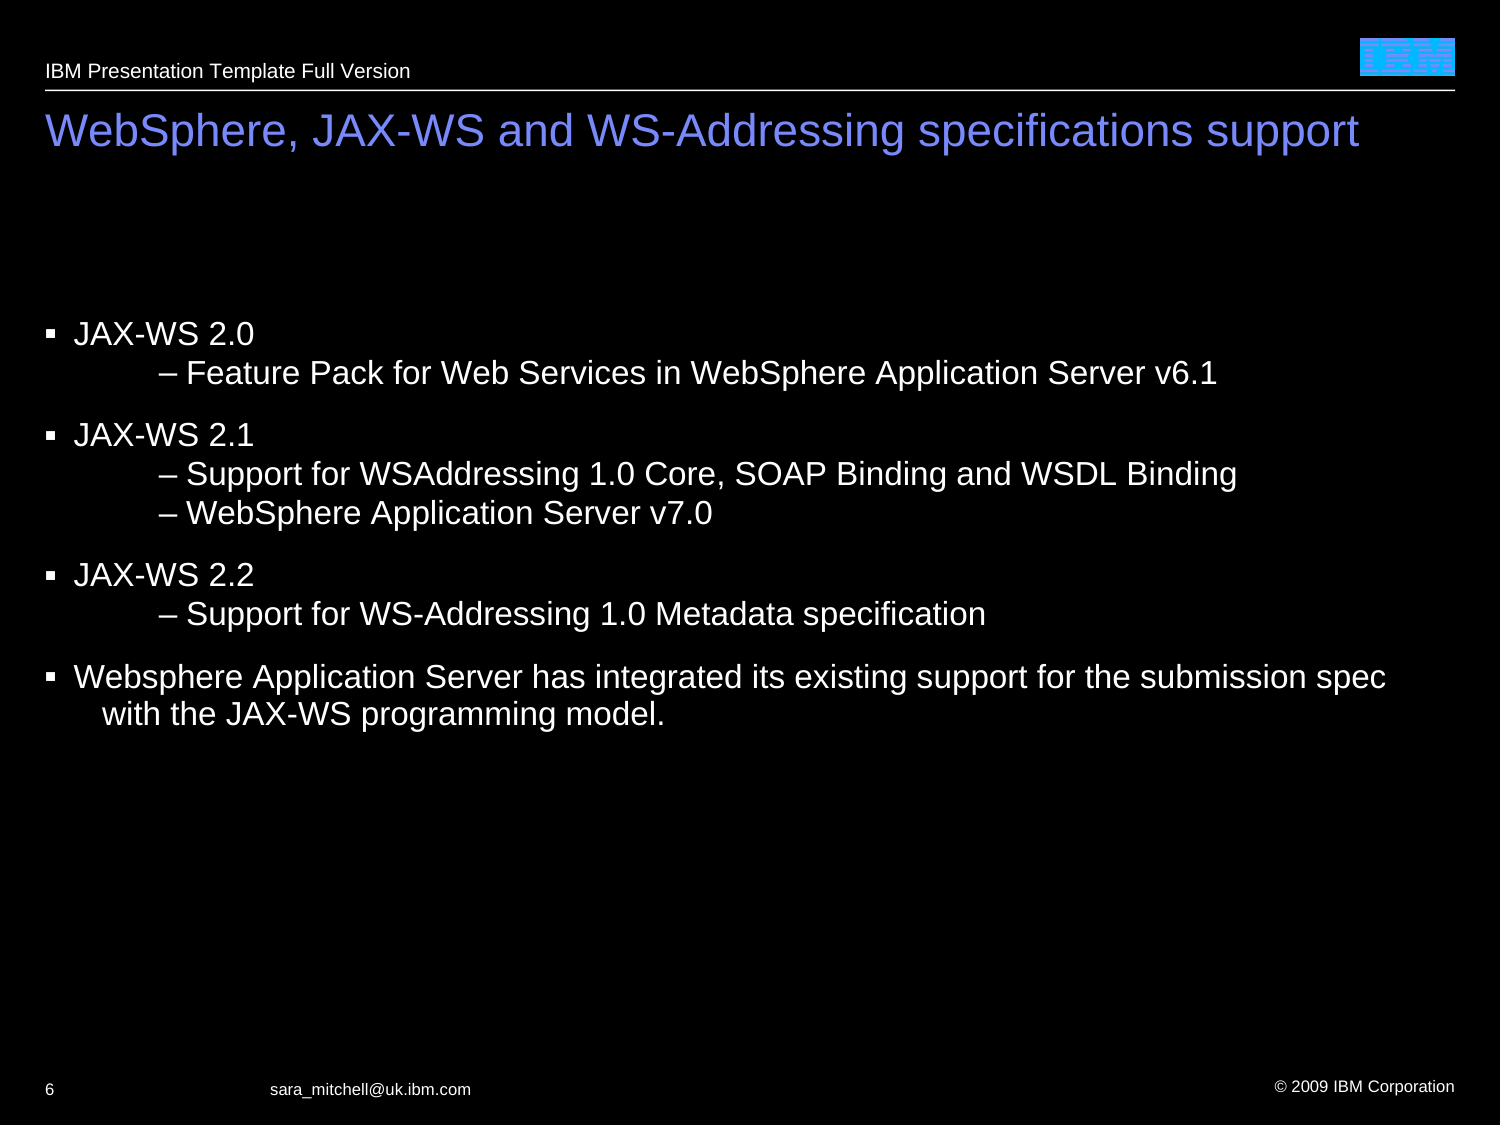

IBM Presentation Template Full Version
# WebSphere, JAX-WS and WS-Addressing specifications support
JAX-WS 2.0
Feature Pack for Web Services in WebSphere Application Server v6.1
JAX-WS 2.1
Support for WSAddressing 1.0 Core, SOAP Binding and WSDL Binding
WebSphere Application Server v7.0
JAX-WS 2.2
Support for WS-Addressing 1.0 Metadata specification
Websphere Application Server has integrated its existing support for the submission spec with the JAX-WS programming model.
6